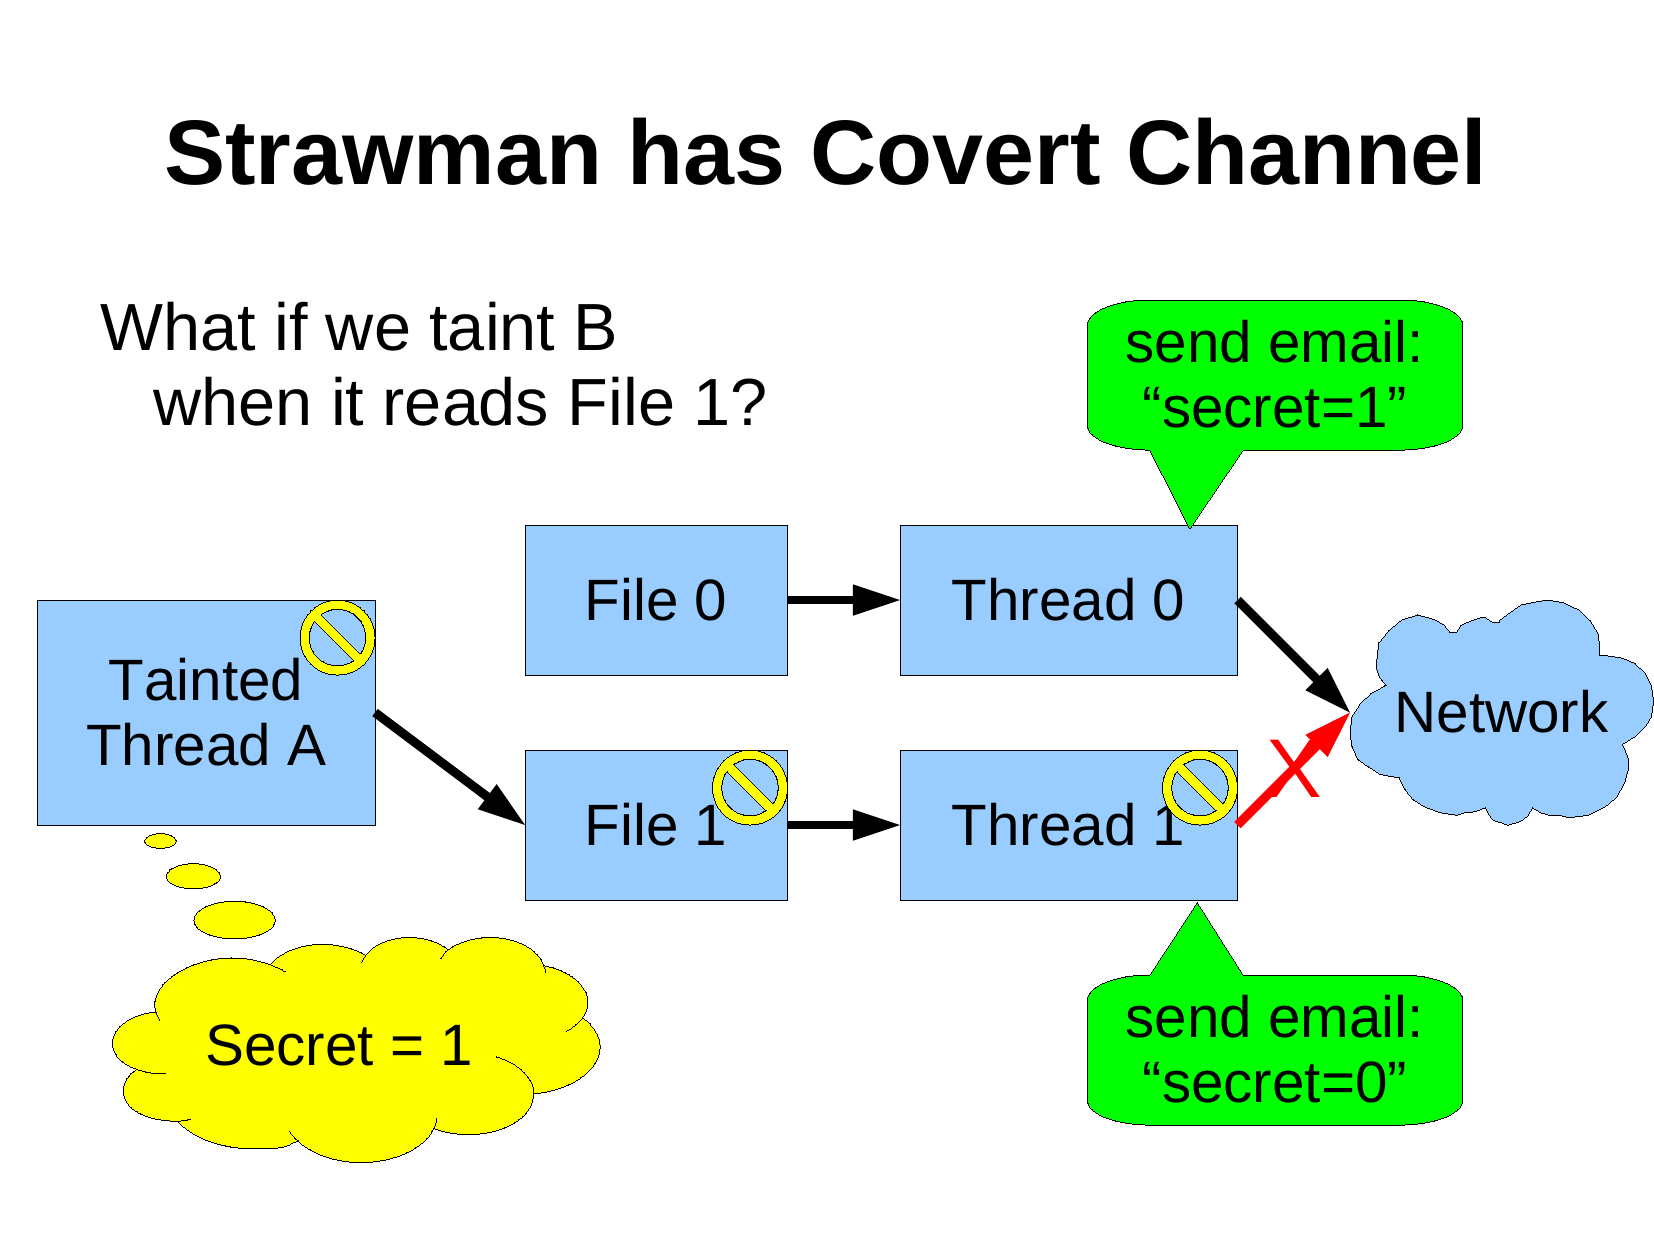

# Strawman has Covert Channel
What if we taint B
when it reads File 1?
send email:
“secret=1”
File 0
Thread 0
Tainted
Thread A
Network
File 1
Thread 1
Secret = 1
send email:
“secret=0”